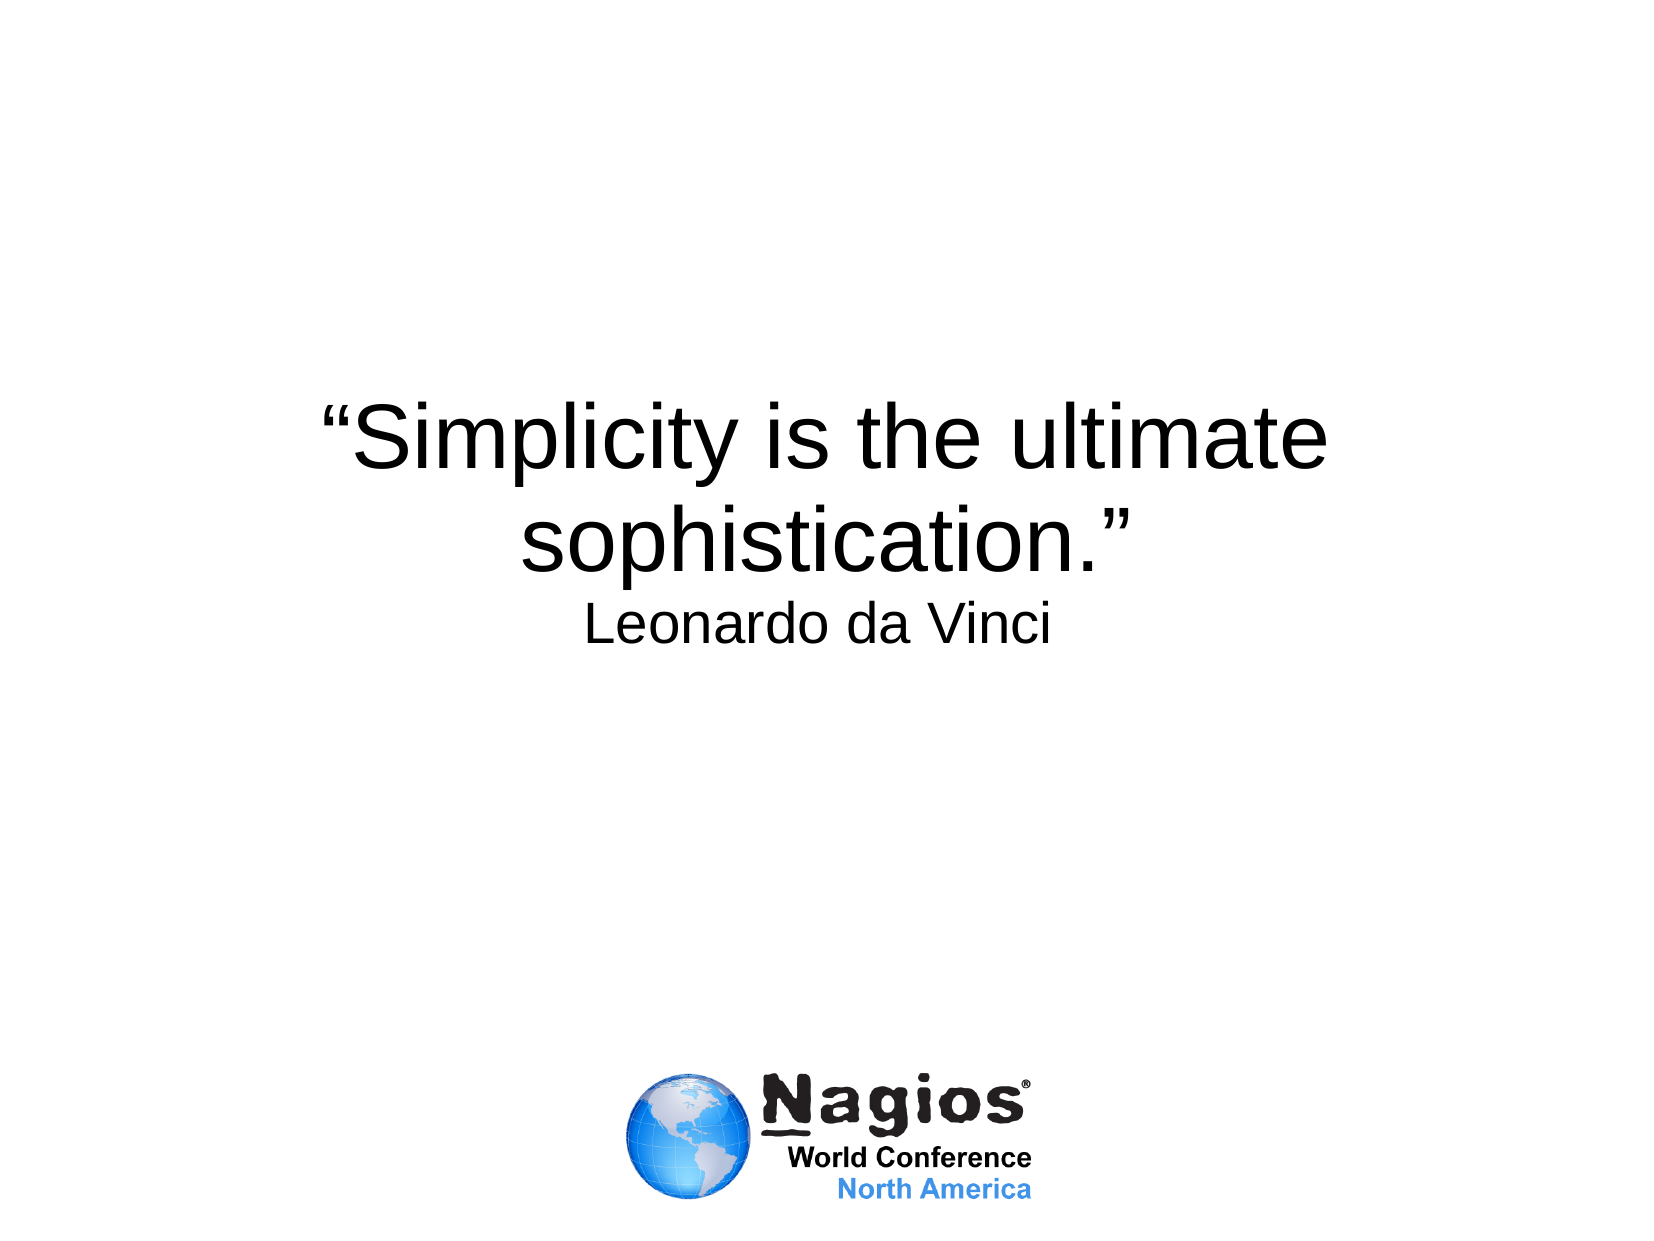

# “Simplicity is the ultimate sophistication.” Leonardo da Vinci